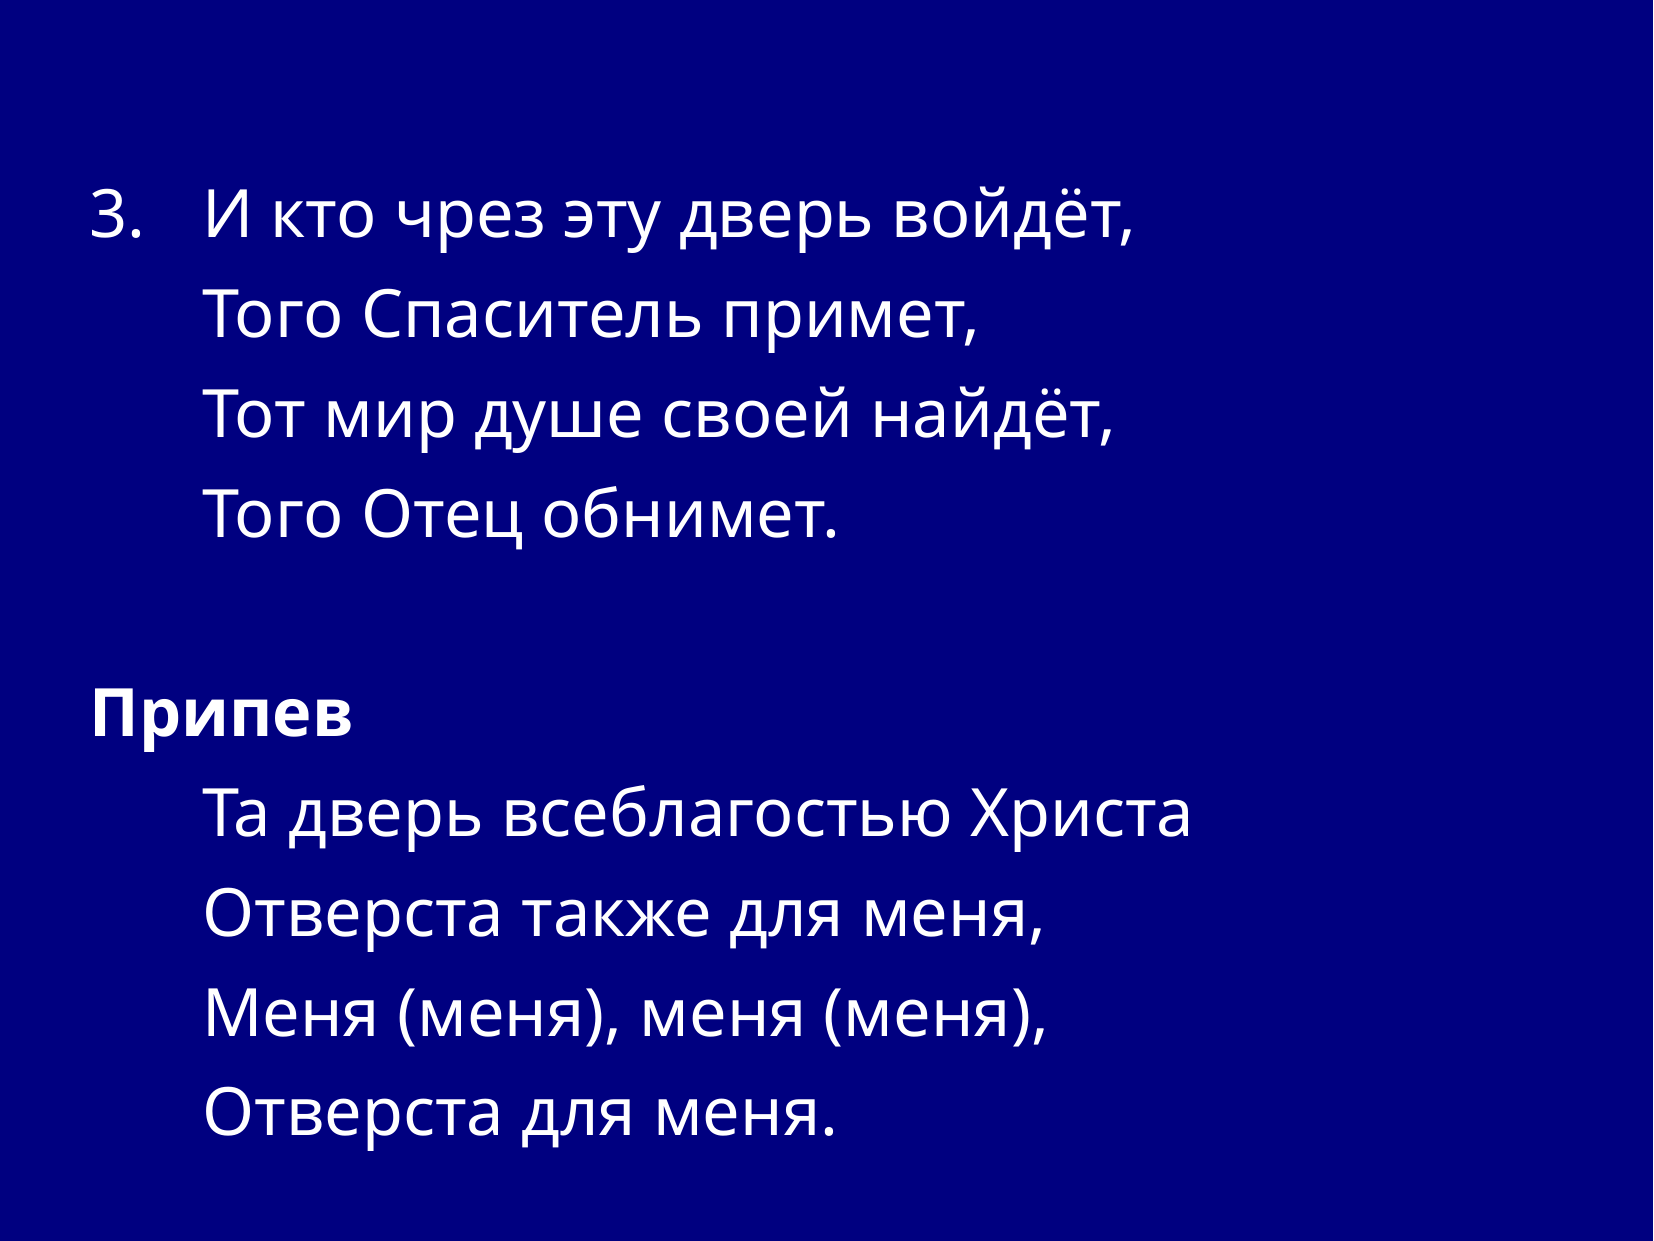

3.	И кто чрез эту дверь войдёт,
	Того Спаситель примет,
	Тот мир душе своей найдёт,
	Того Отец обнимет.
Припев
	Та дверь всеблагостью Христа
	Отверста также для меня,
	Меня (меня), меня (меня),
	Отверста для меня.